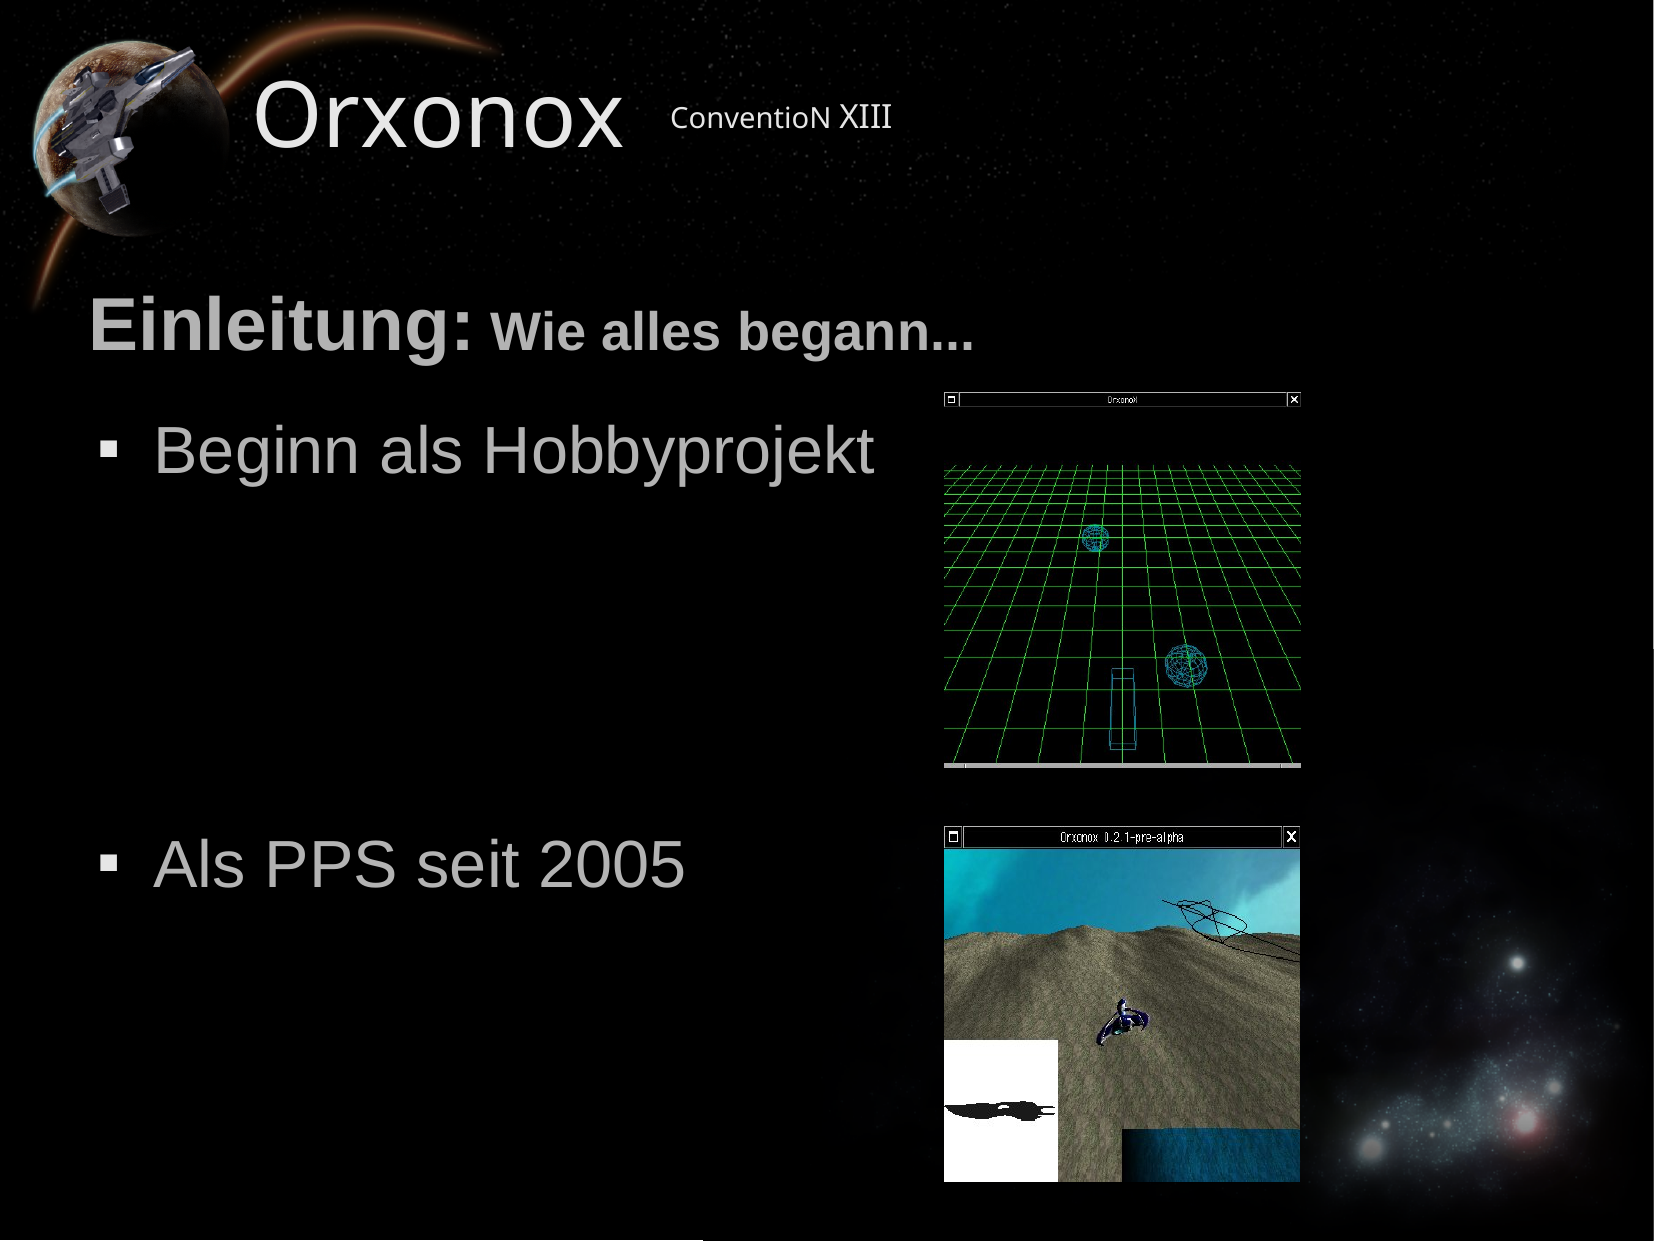

# Einleitung: Wie alles begann...
Beginn als Hobbyprojekt
Als PPS seit 2005